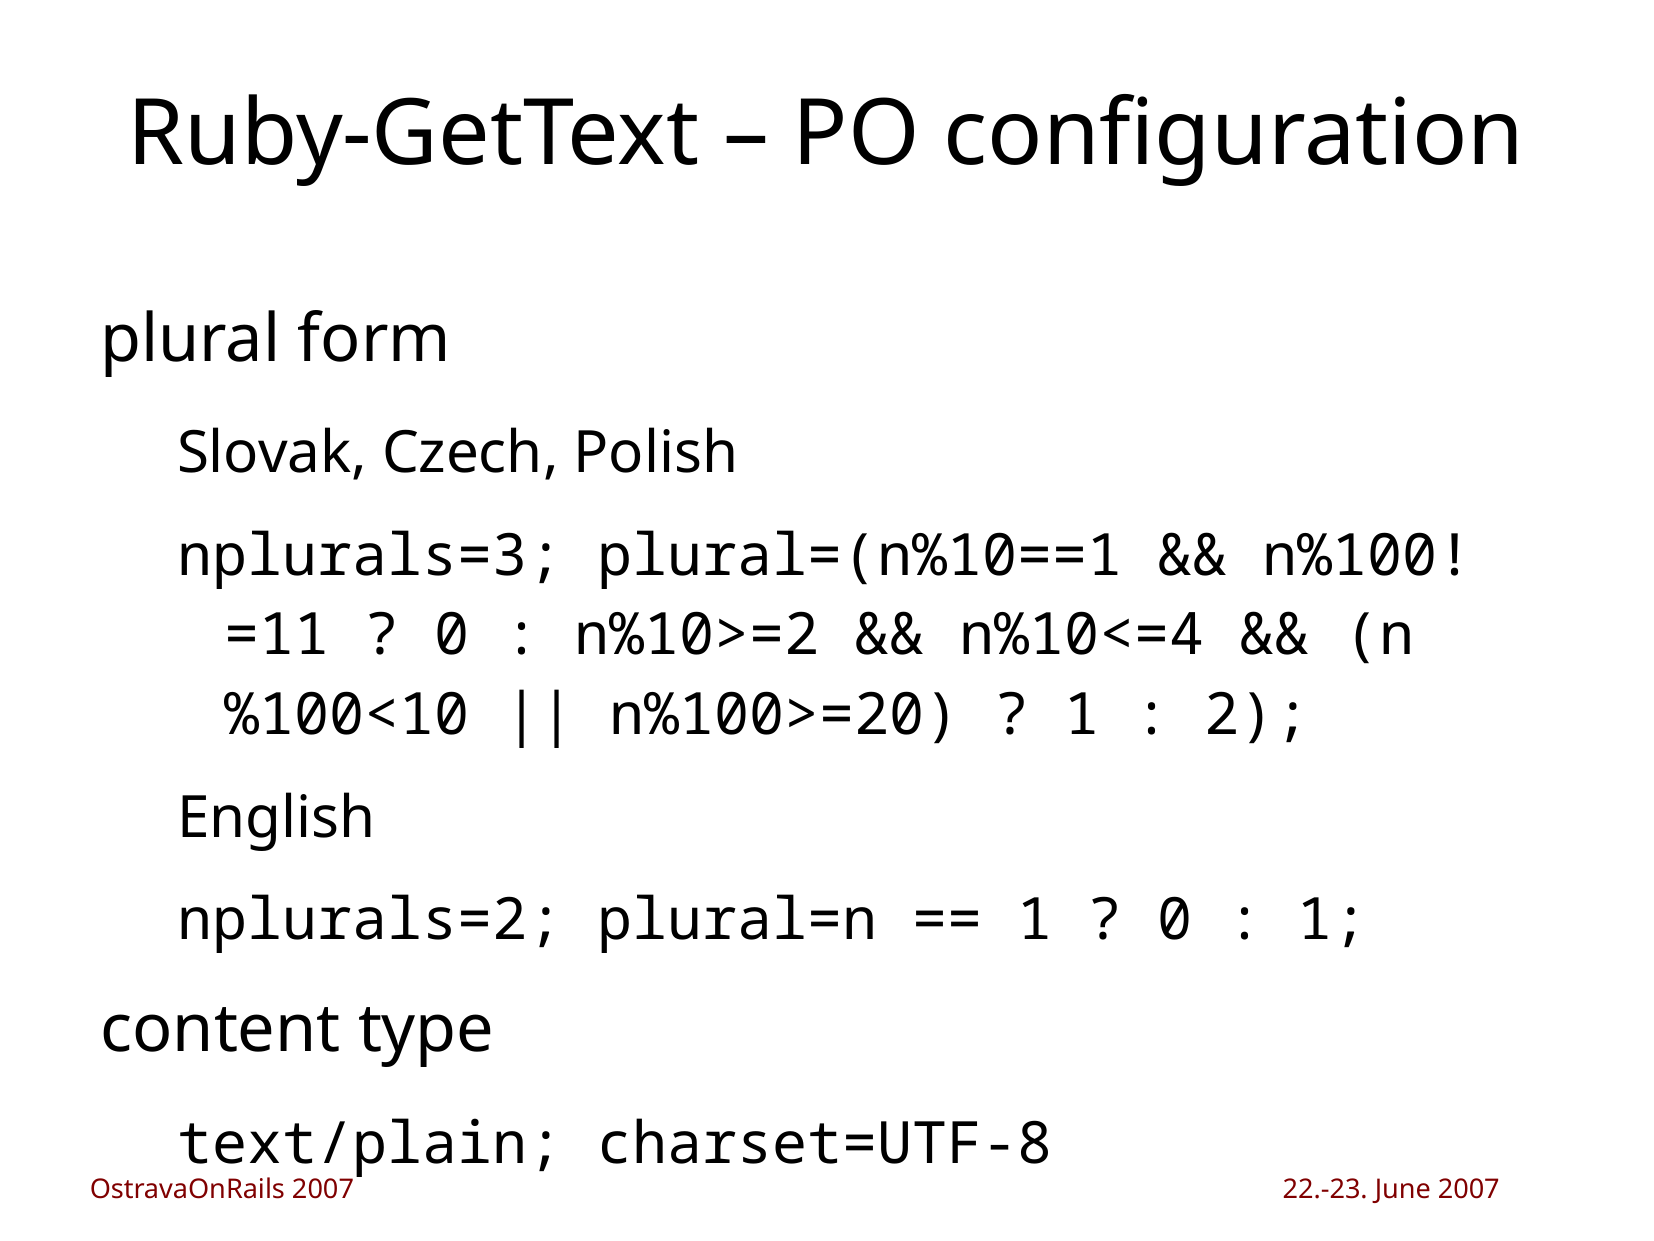

# Ruby-GetText – PO configuration
plural form
Slovak, Czech, Polish
nplurals=3; plural=(n%10==1 && n%100!=11 ? 0 : n%10>=2 && n%10<=4 && (n%100<10 || n%100>=20) ? 1 : 2);
English
nplurals=2; plural=n == 1 ? 0 : 1;
content type
text/plain; charset=UTF-8